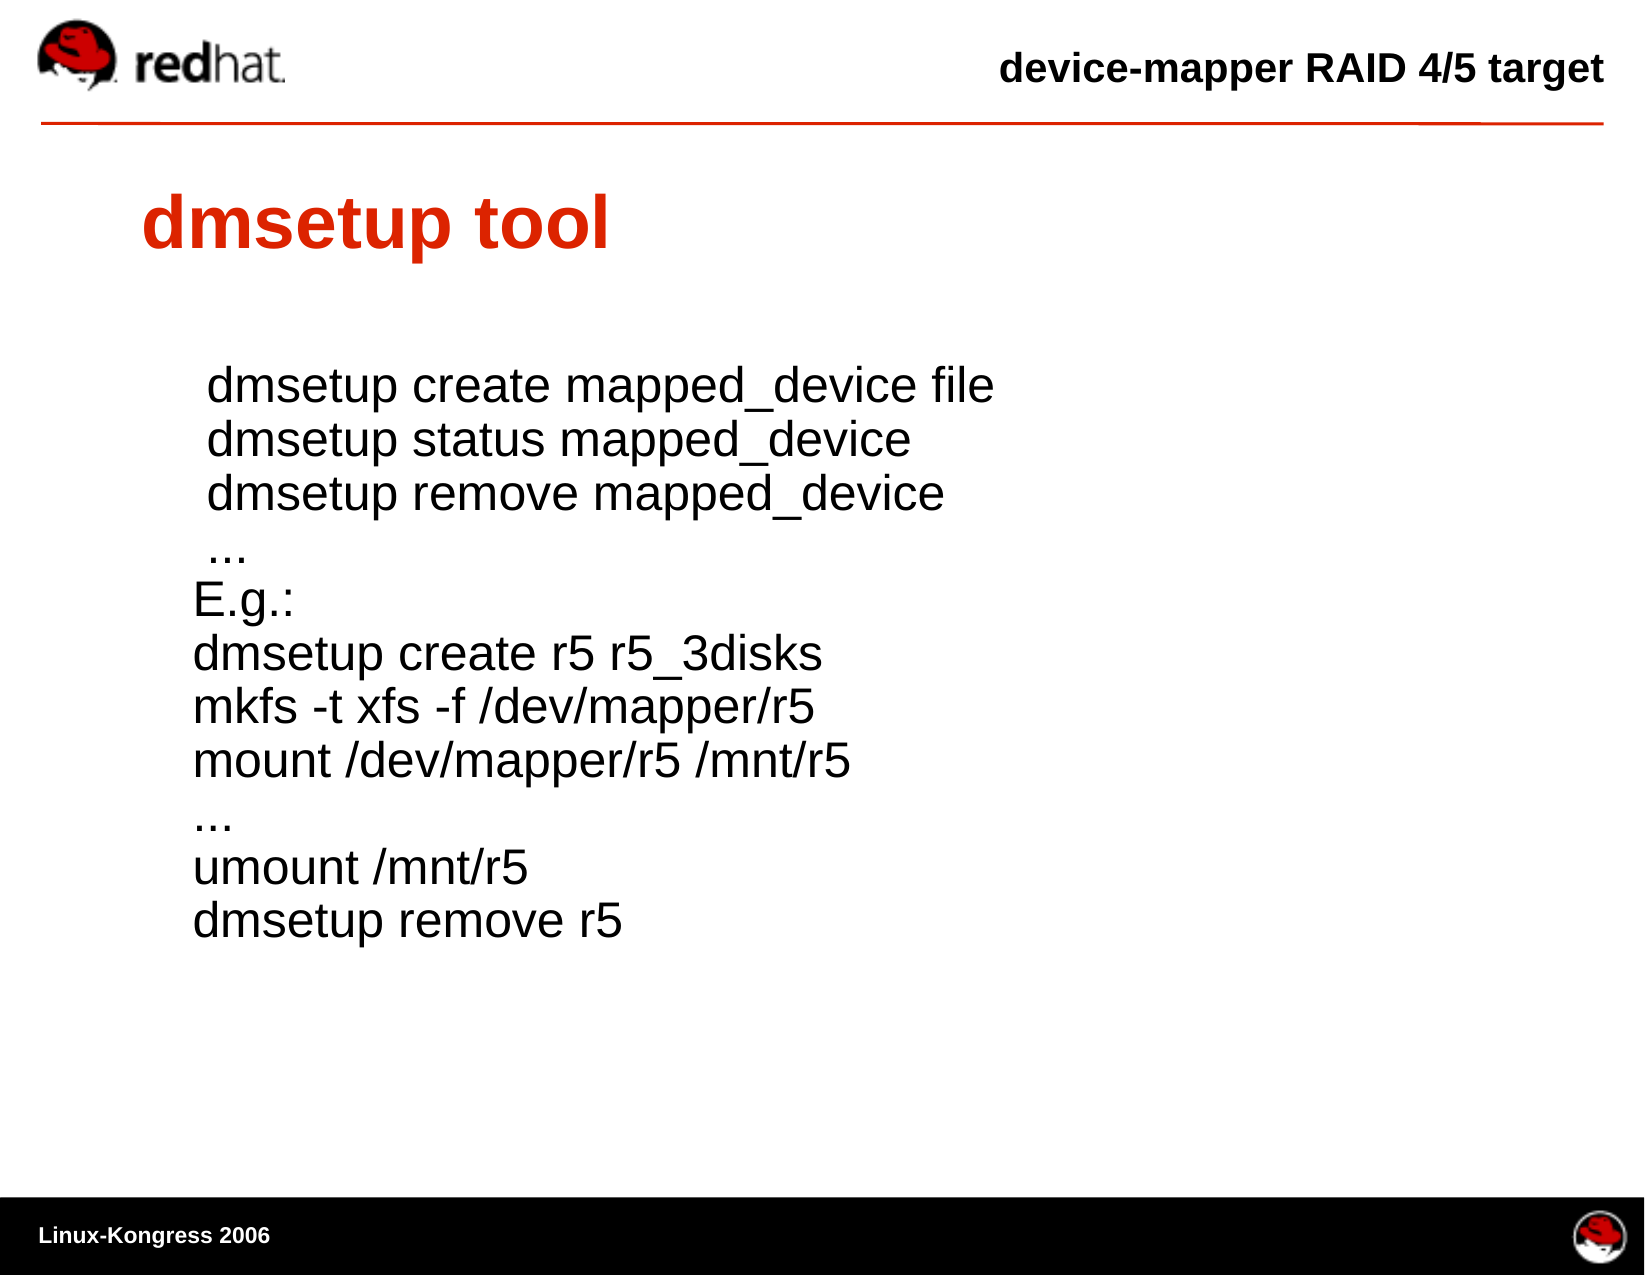

device-mapper RAID 4/5 target
dmsetup tool
 dmsetup create mapped_device file
 dmsetup status mapped_device
 dmsetup remove mapped_device
 ...
E.g.:
dmsetup create r5 r5_3disks
mkfs -t xfs -f /dev/mapper/r5
mount /dev/mapper/r5 /mnt/r5
...
umount /mnt/r5
dmsetup remove r5
Linux-Kongress 2006